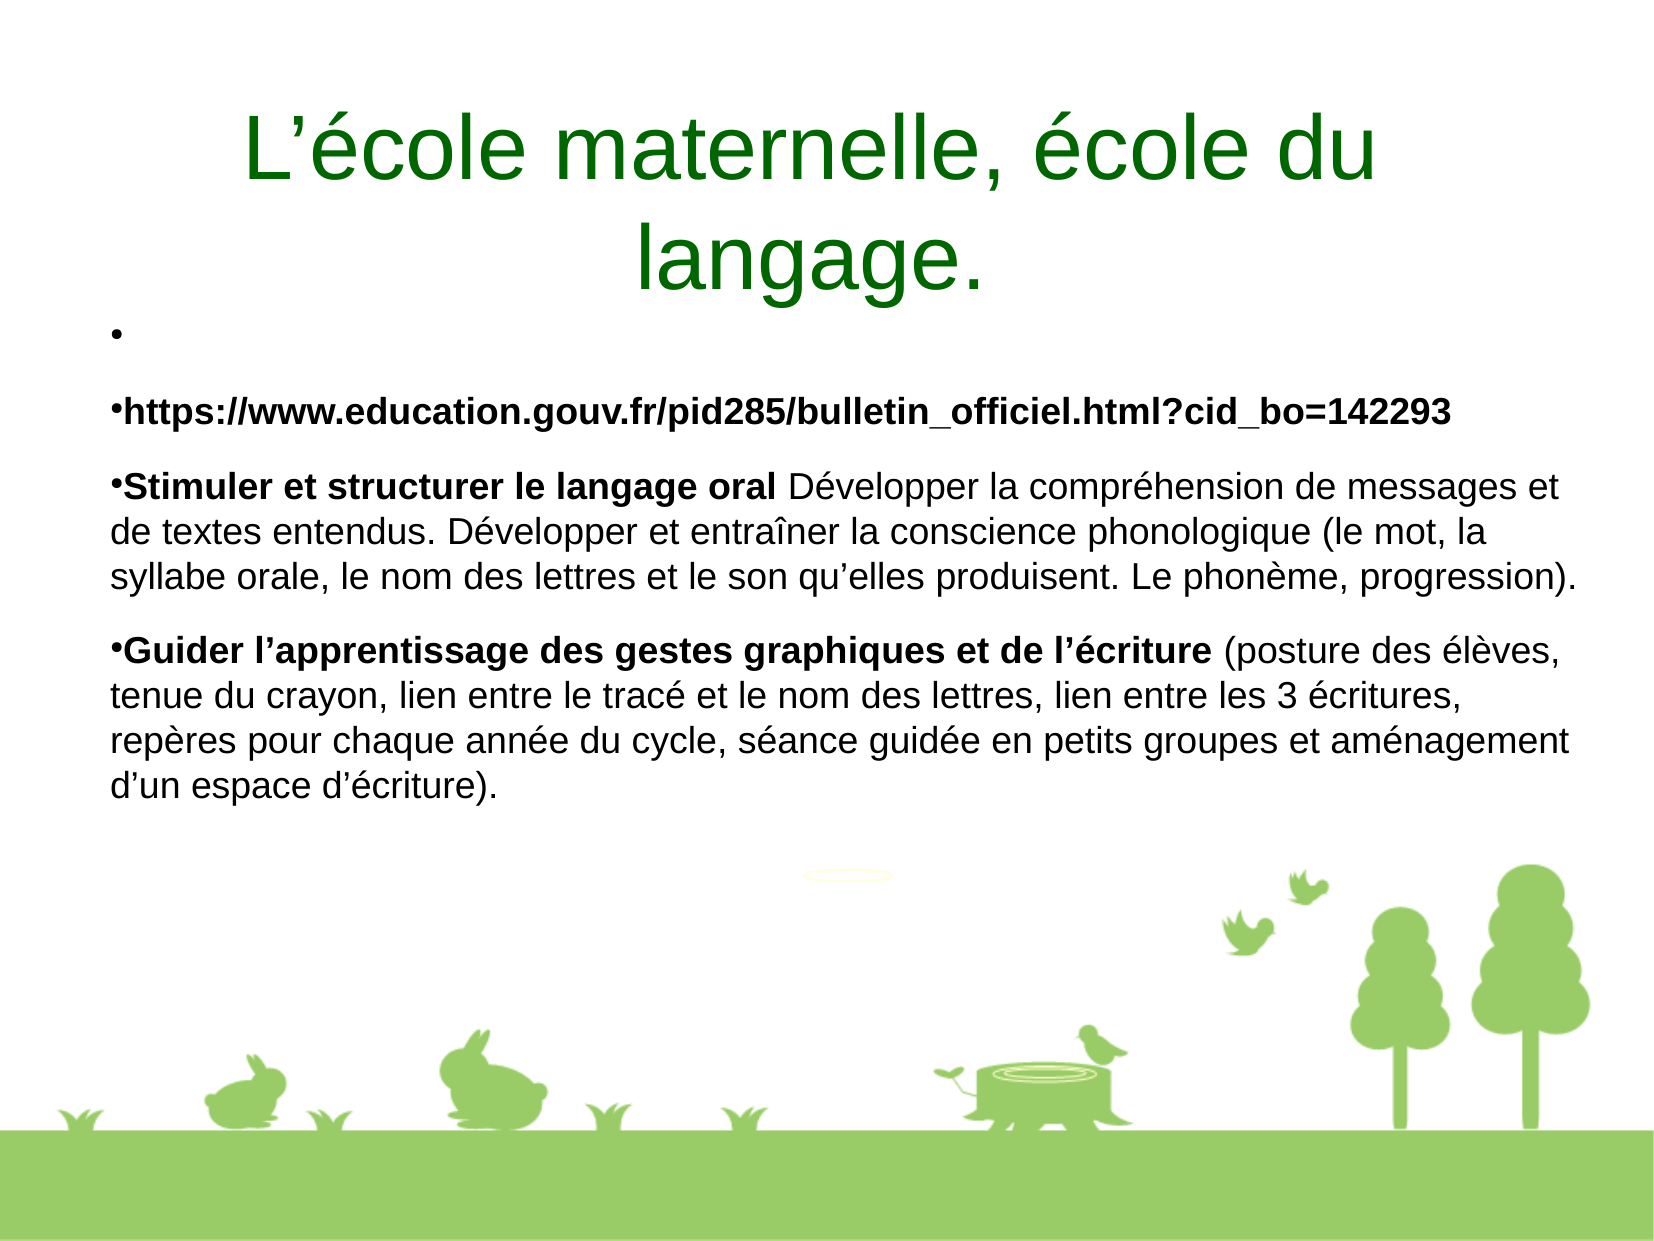

# L’école maternelle, école du langage.
https://www.education.gouv.fr/pid285/bulletin_officiel.html?cid_bo=142293
Stimuler et structurer le langage oral Développer la compréhension de messages et de textes entendus. Développer et entraîner la conscience phonologique (le mot, la syllabe orale, le nom des lettres et le son qu’elles produisent. Le phonème, progression).
Guider l’apprentissage des gestes graphiques et de l’écriture (posture des élèves, tenue du crayon, lien entre le tracé et le nom des lettres, lien entre les 3 écritures, repères pour chaque année du cycle, séance guidée en petits groupes et aménagement d’un espace d’écriture).